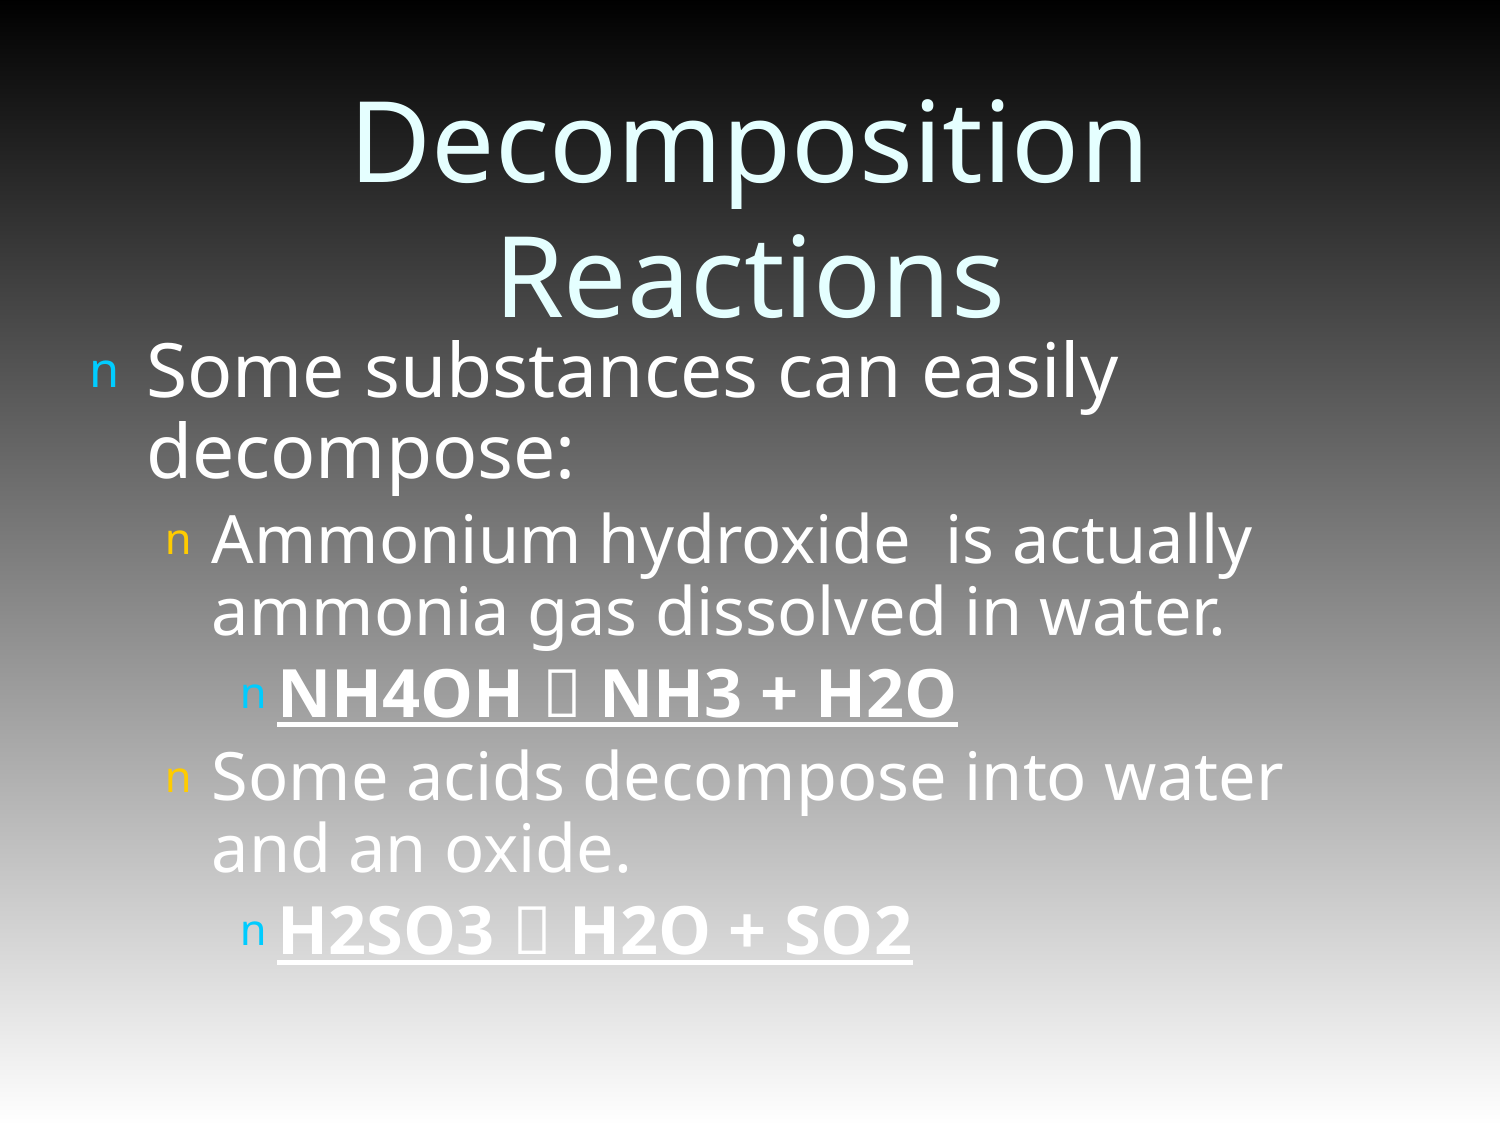

# Decomposition Reactions
Some substances can easily decompose:
Ammonium hydroxide is actually ammonia gas dissolved in water.
NH4OH  NH3 + H2O
Some acids decompose into water and an oxide.
H2SO3  H2O + SO2